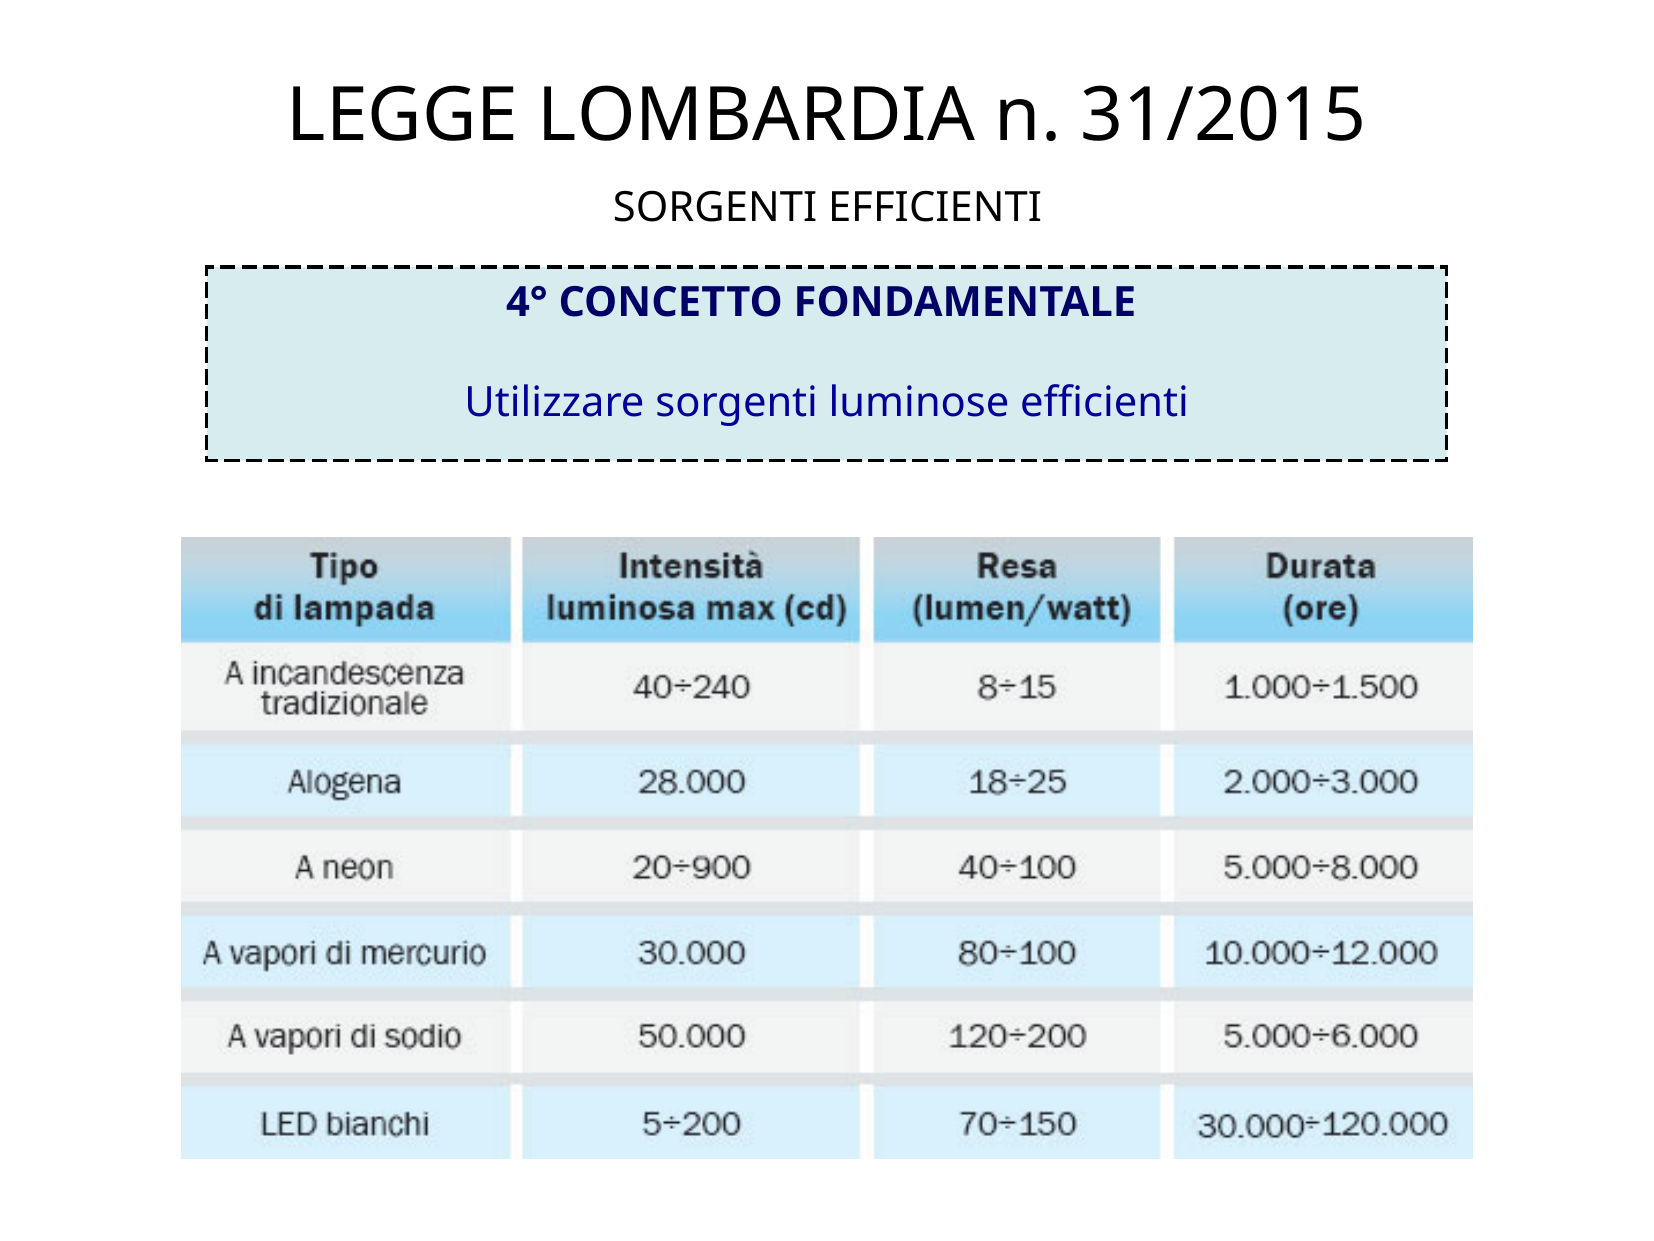

# LEGGE LOMBARDIA n. 31/2015
SORGENTI EFFICIENTI
4° CONCETTO FONDAMENTALE
Utilizzare sorgenti luminose efficienti